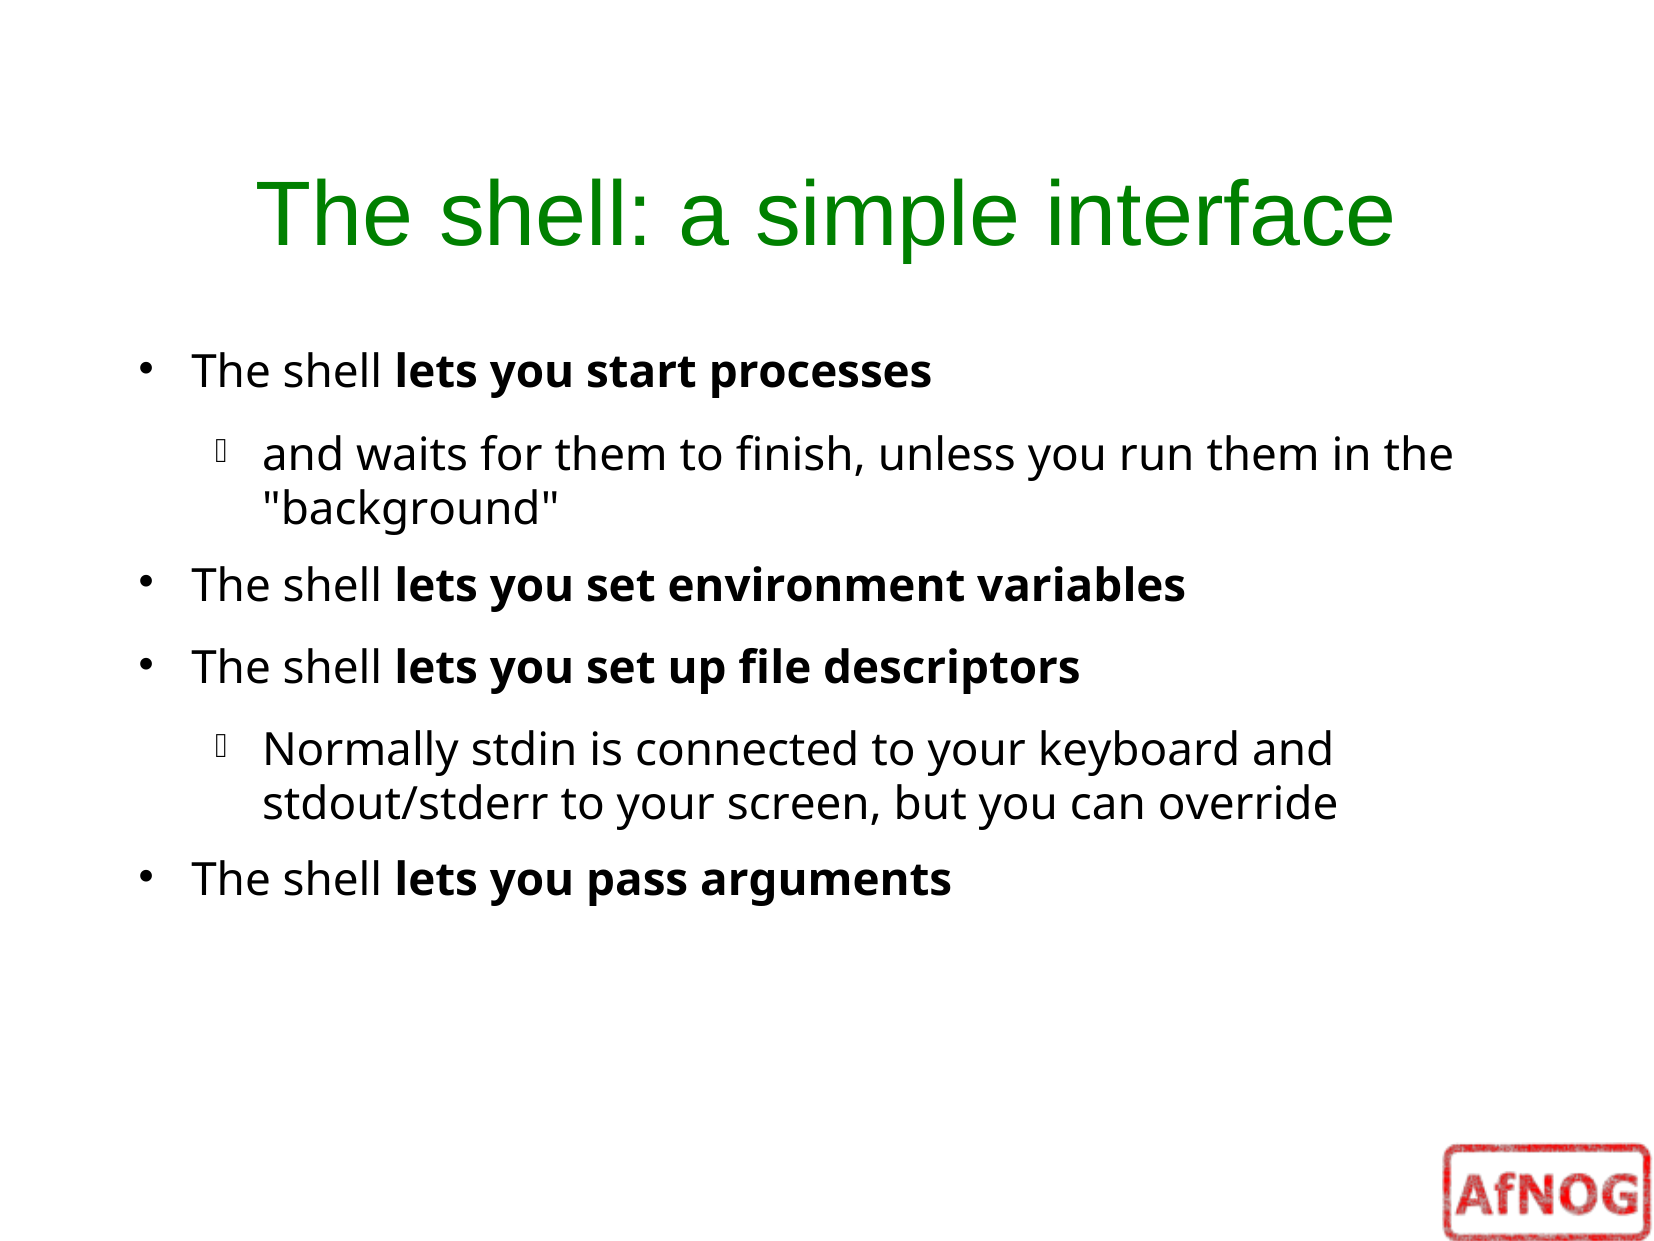

# The shell: a simple interface
The shell lets you start processes
and waits for them to finish, unless you run them in the "background"
The shell lets you set environment variables
The shell lets you set up file descriptors
Normally stdin is connected to your keyboard and stdout/stderr to your screen, but you can override
The shell lets you pass arguments